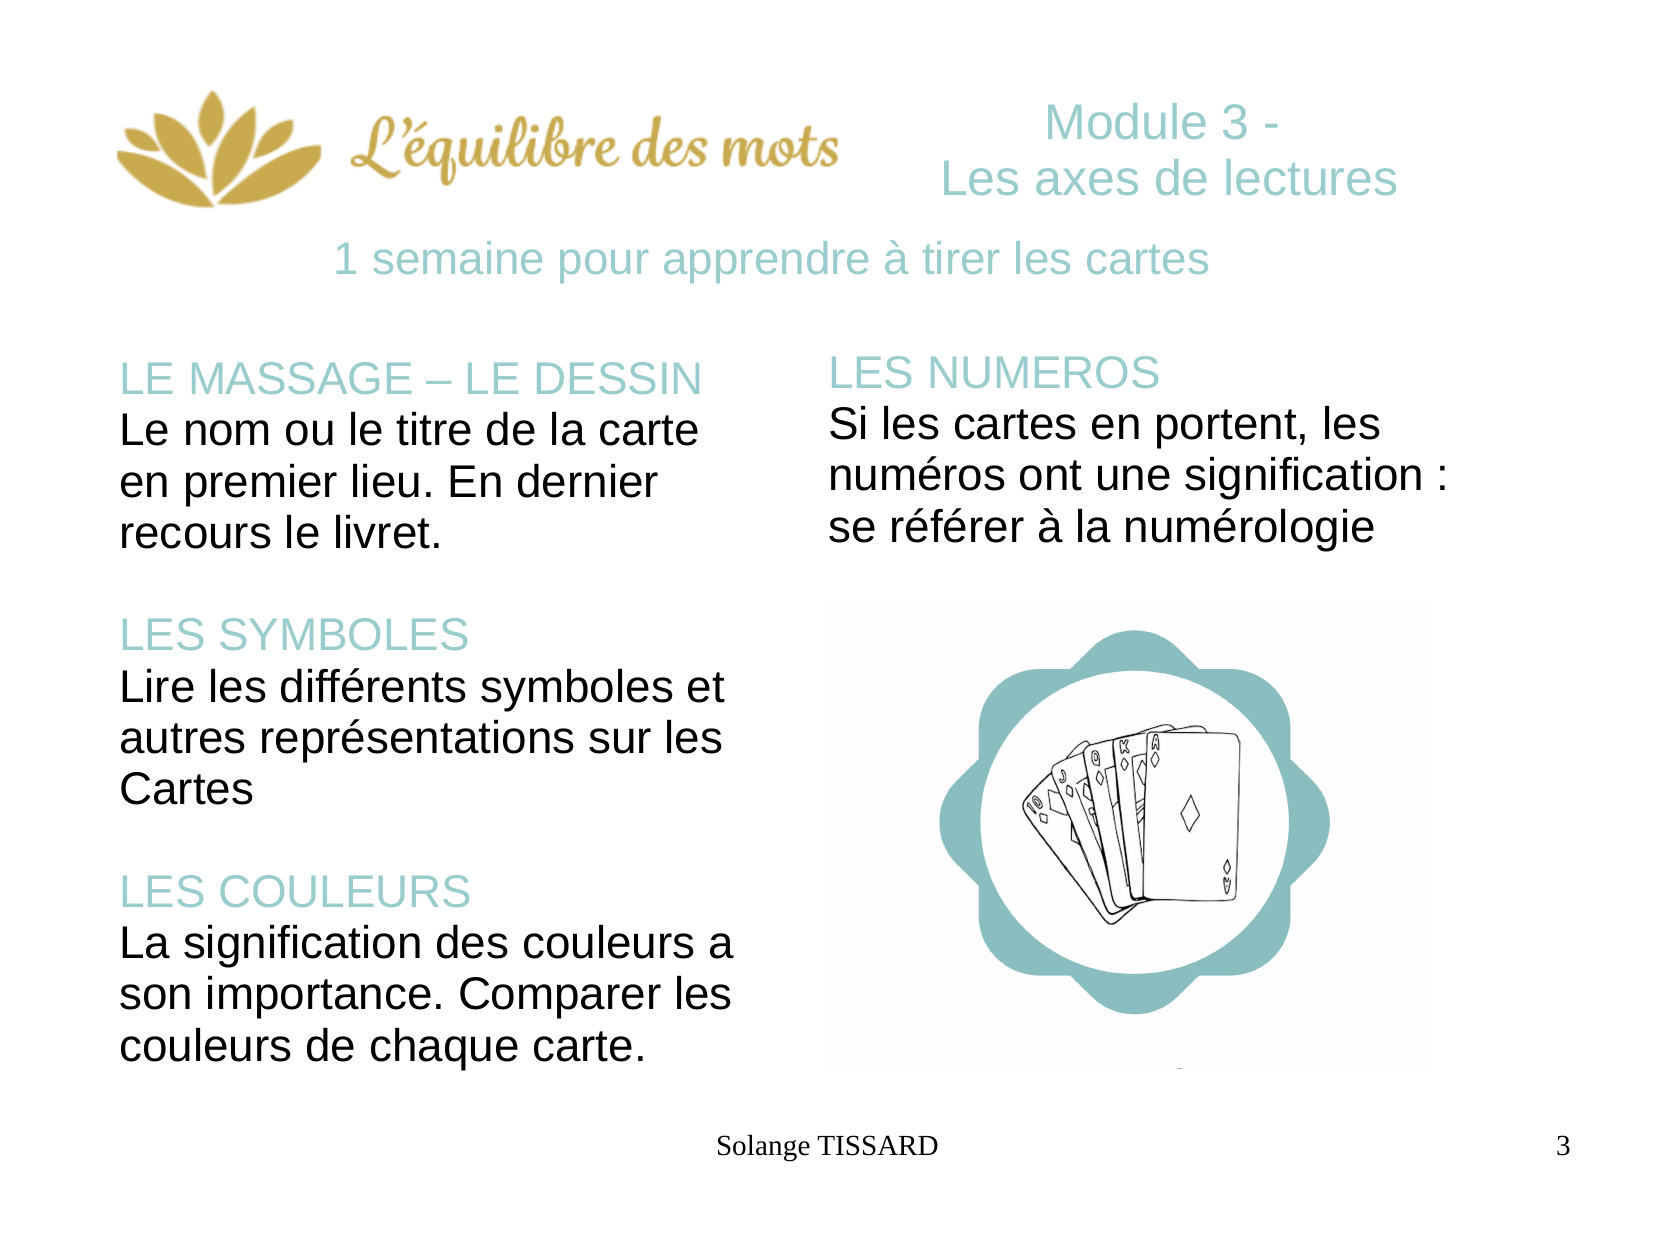

# Module 3 - Les axes de lectures
1 semaine pour apprendre à tirer les cartes
LES NUMEROS
Si les cartes en portent, les
numéros ont une signification :
se référer à la numérologie
LE MASSAGE – LE DESSIN
Le nom ou le titre de la carte
en premier lieu. En dernier
recours le livret.
LES SYMBOLES
Lire les différents symboles et
autres représentations sur les
Cartes
LES COULEURS
La signification des couleurs a
son importance. Comparer les
couleurs de chaque carte.
Solange TISSARD
3